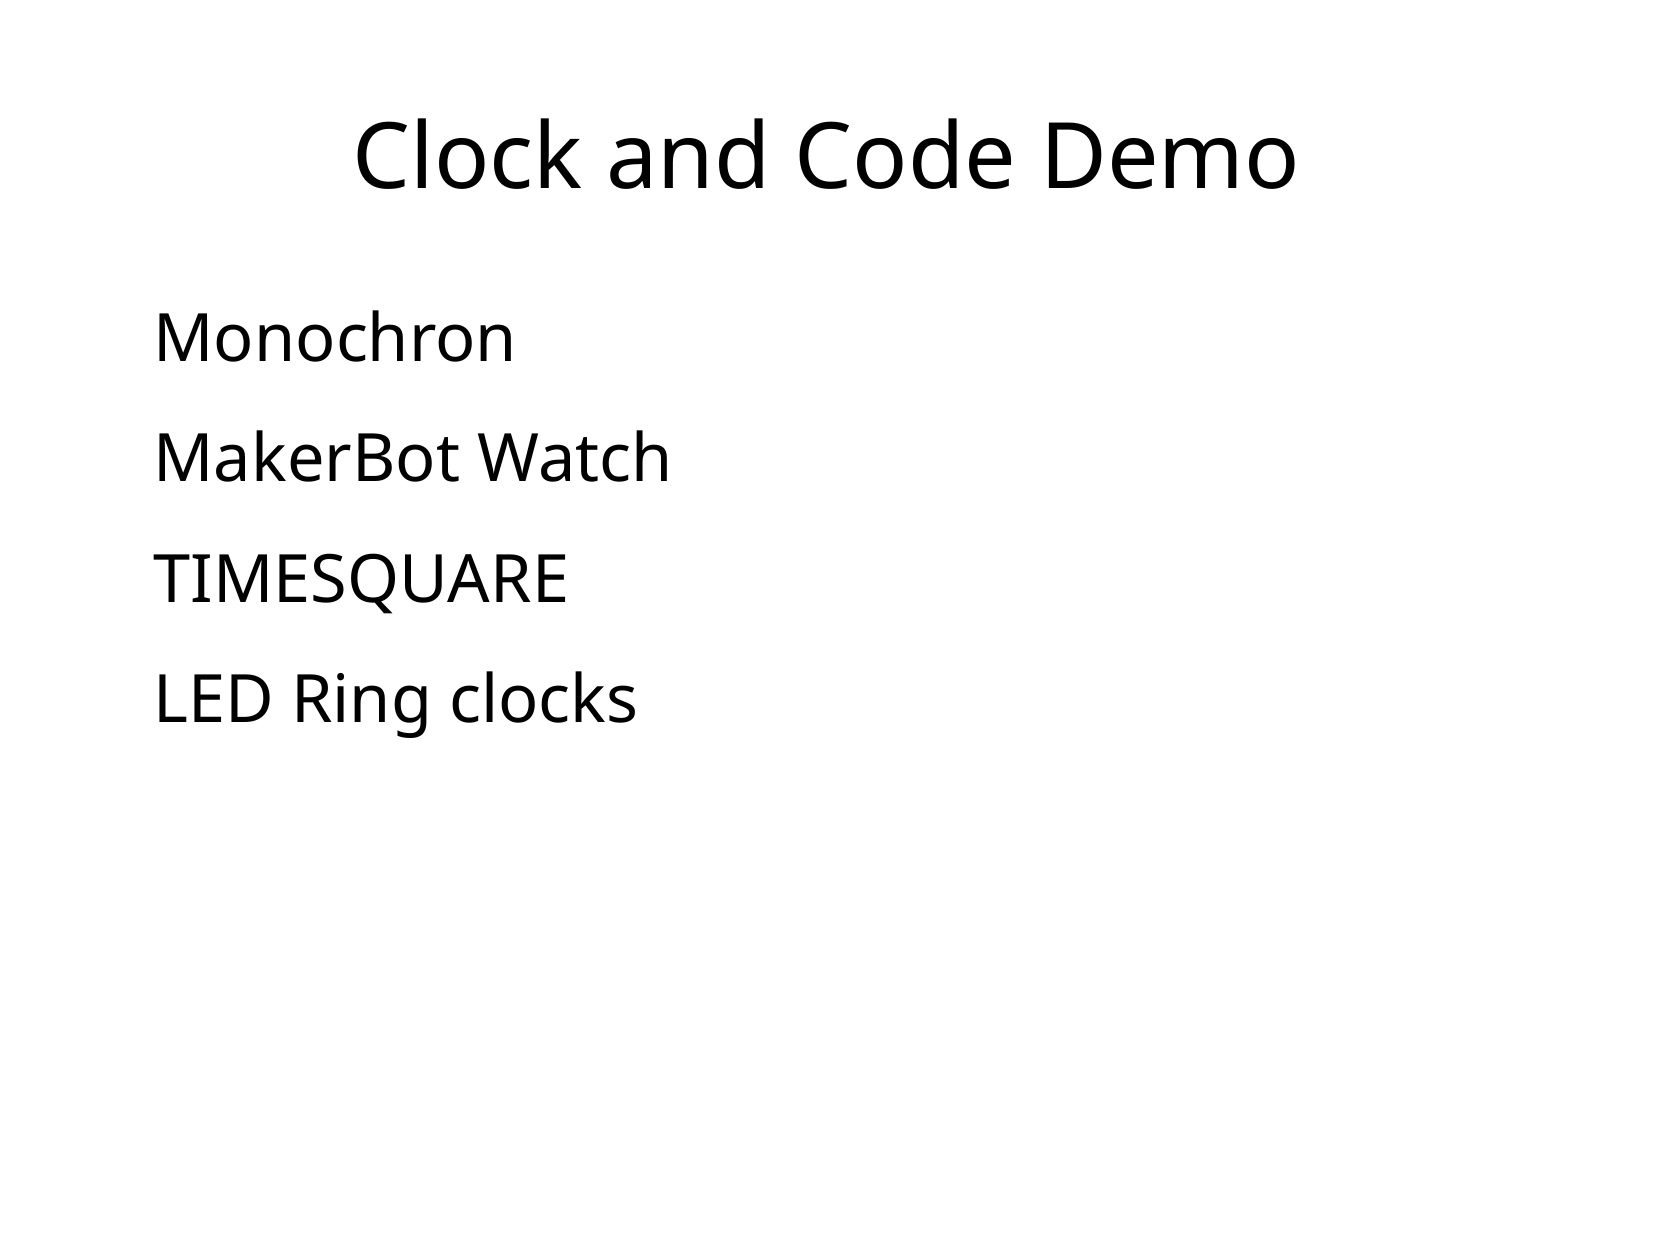

# Clock and Code Demo
Monochron
MakerBot Watch
TIMESQUARE
LED Ring clocks